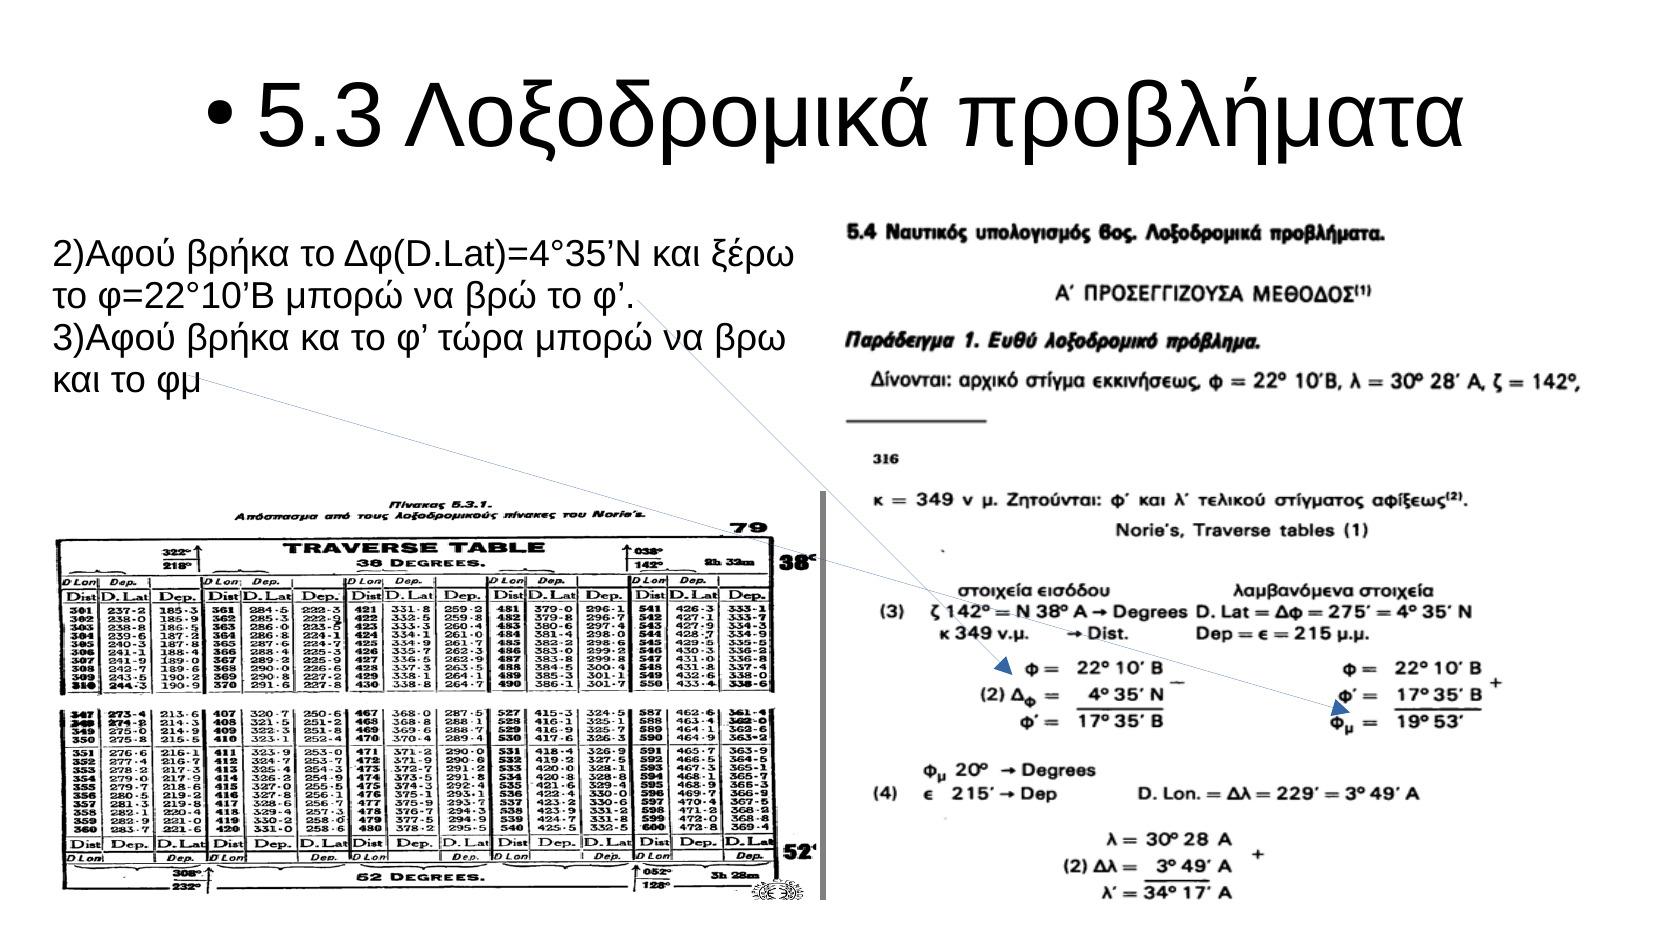

# 5.3 Λοξοδρομικά προβλήματα
2)Αφού βρήκα το Δφ(D.Lat)=4°35’Ν και ξέρω το φ=22°10’Β μπορώ να βρώ το φ’.
3)Αφού βρήκα κα το φ’ τώρα μπορώ να βρω και το φμ